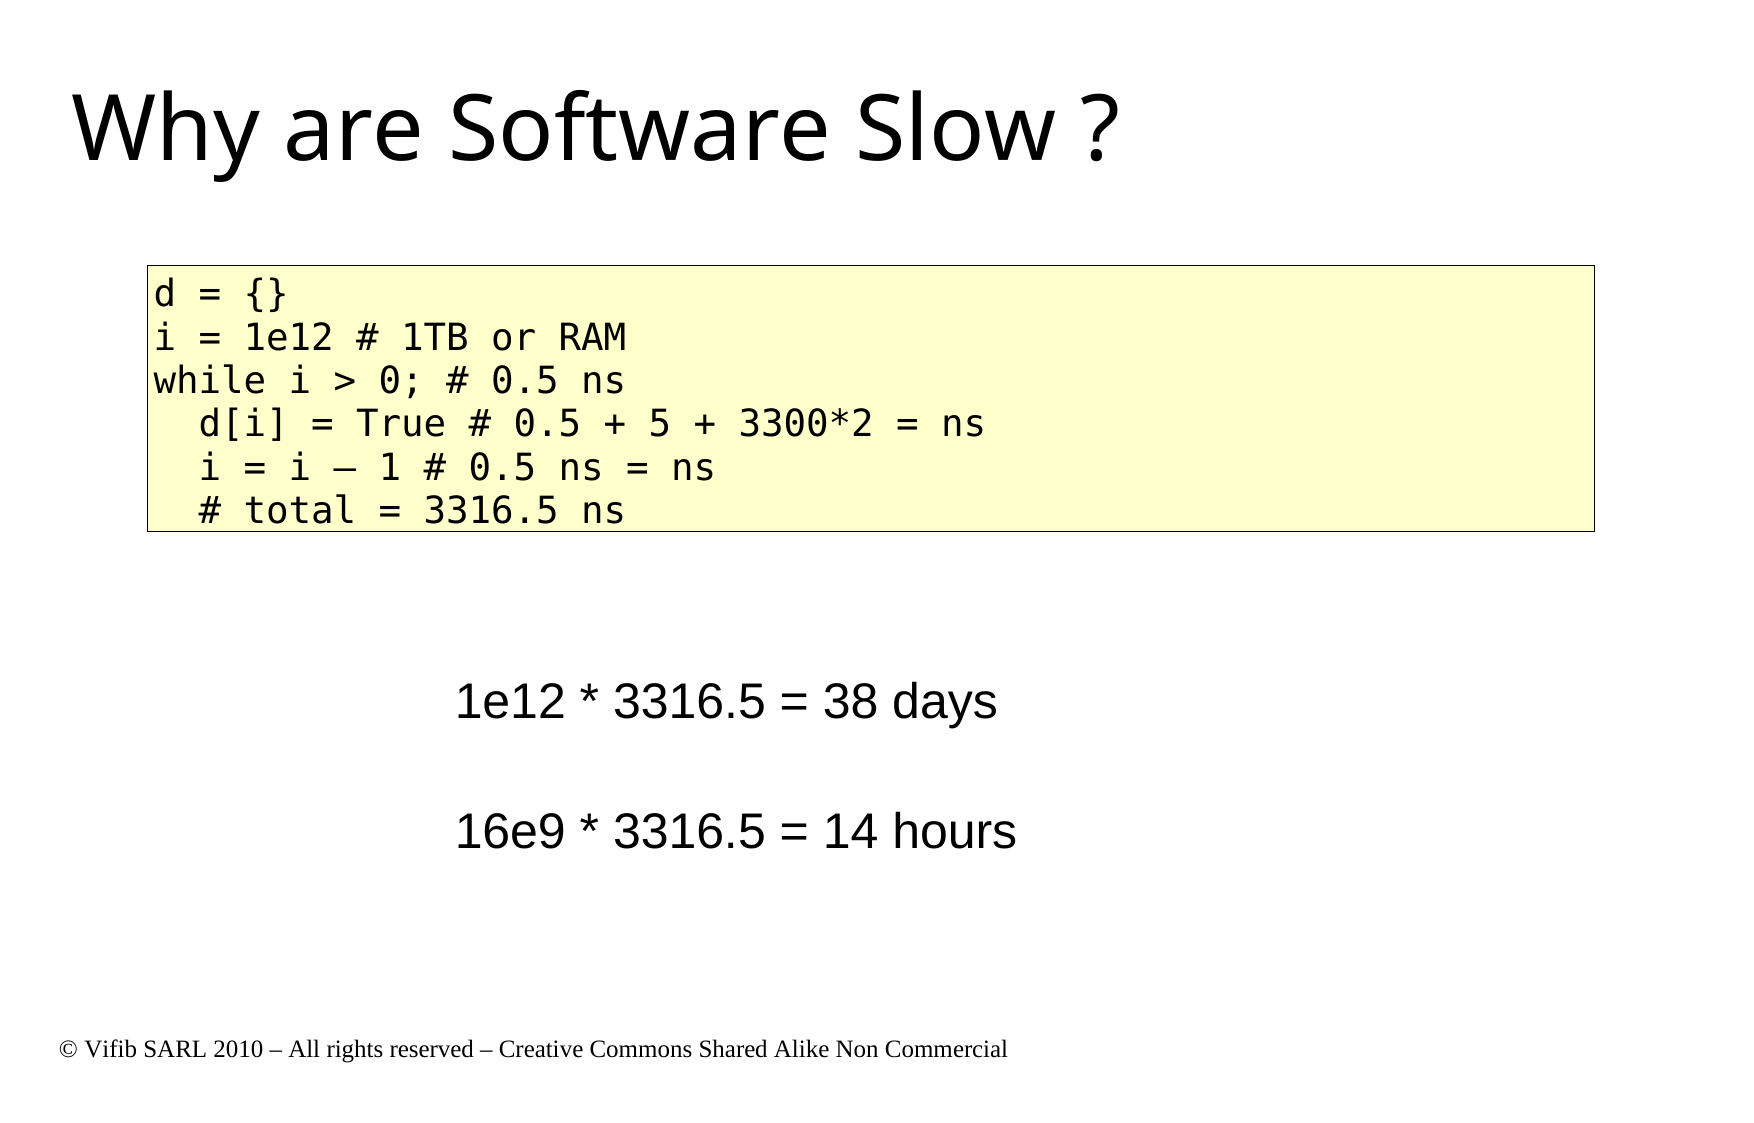

# Why are Software Slow ?
d = {}
i = 1e12 # 1TB or RAM
while i > 0; # 0.5 ns
 d[i] = True # 0.5 + 5 + 3300*2 = ns
 i = i – 1 # 0.5 ns = ns
 # total = 3316.5 ns
1e12 * 3316.5 = 38 days
16e9 * 3316.5 = 14 hours